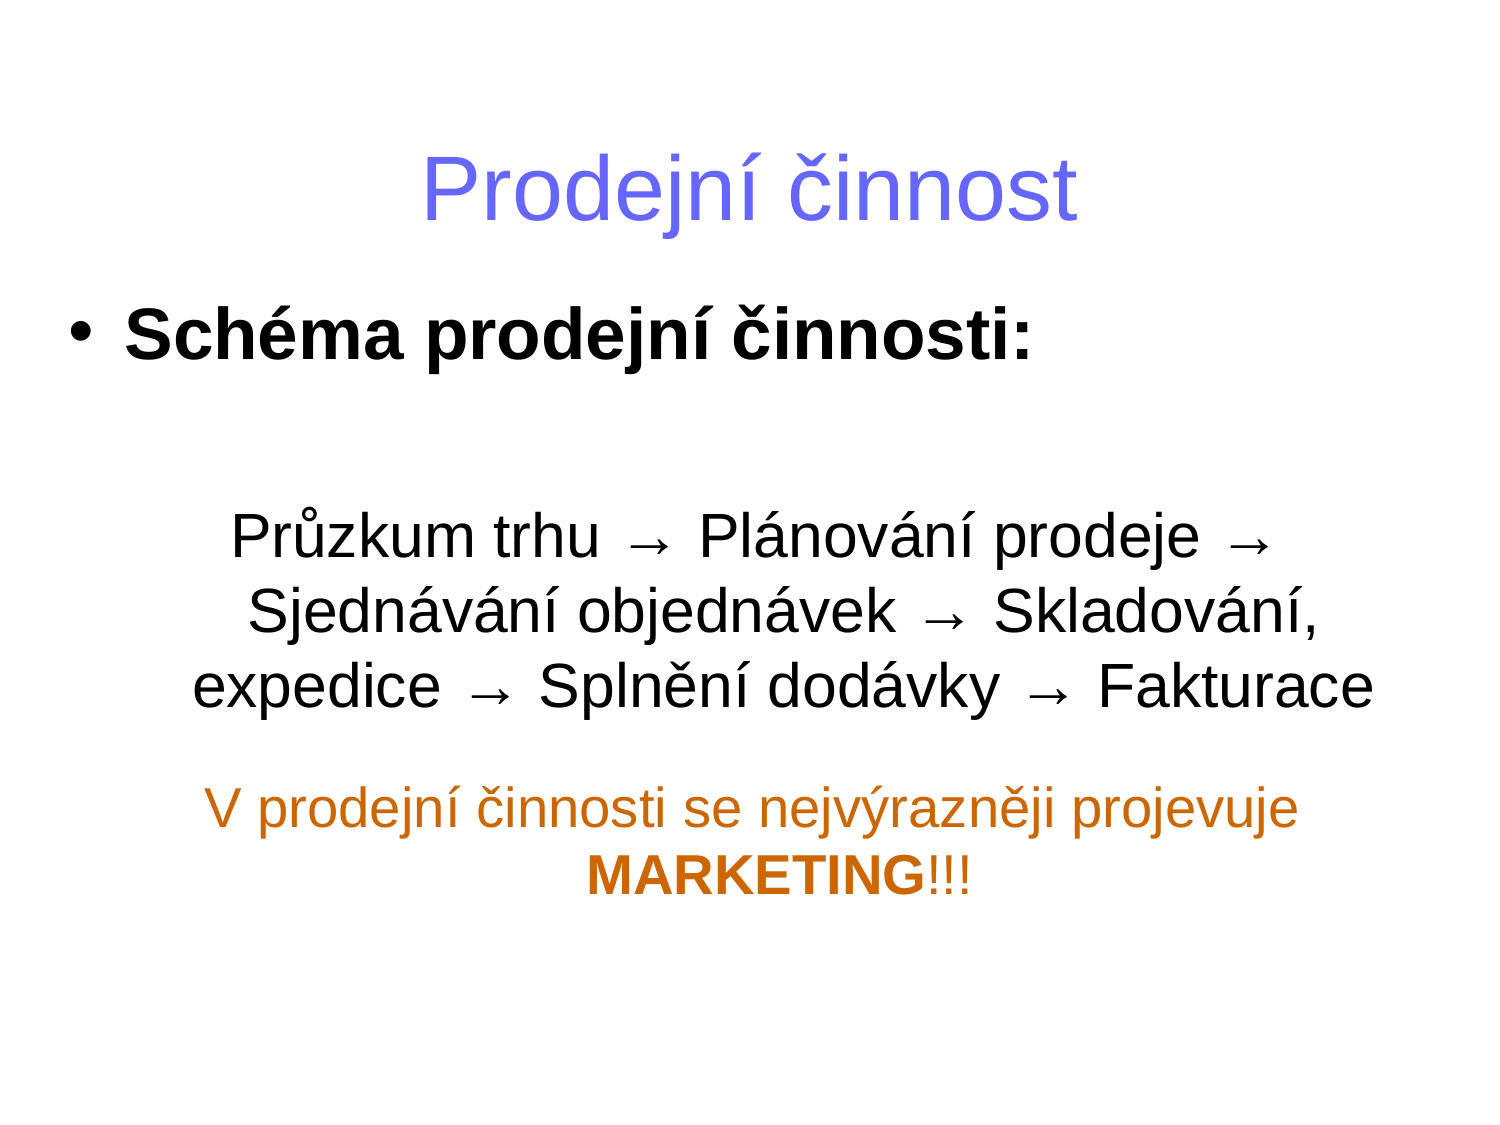

# Prodejní činnost
Schéma prodejní činnosti:
Průzkum trhu → Plánování prodeje → Sjednávání objednávek → Skladování, expedice → Splnění dodávky → Fakturace
V prodejní činnosti se nejvýrazněji projevuje MARKETING!!!